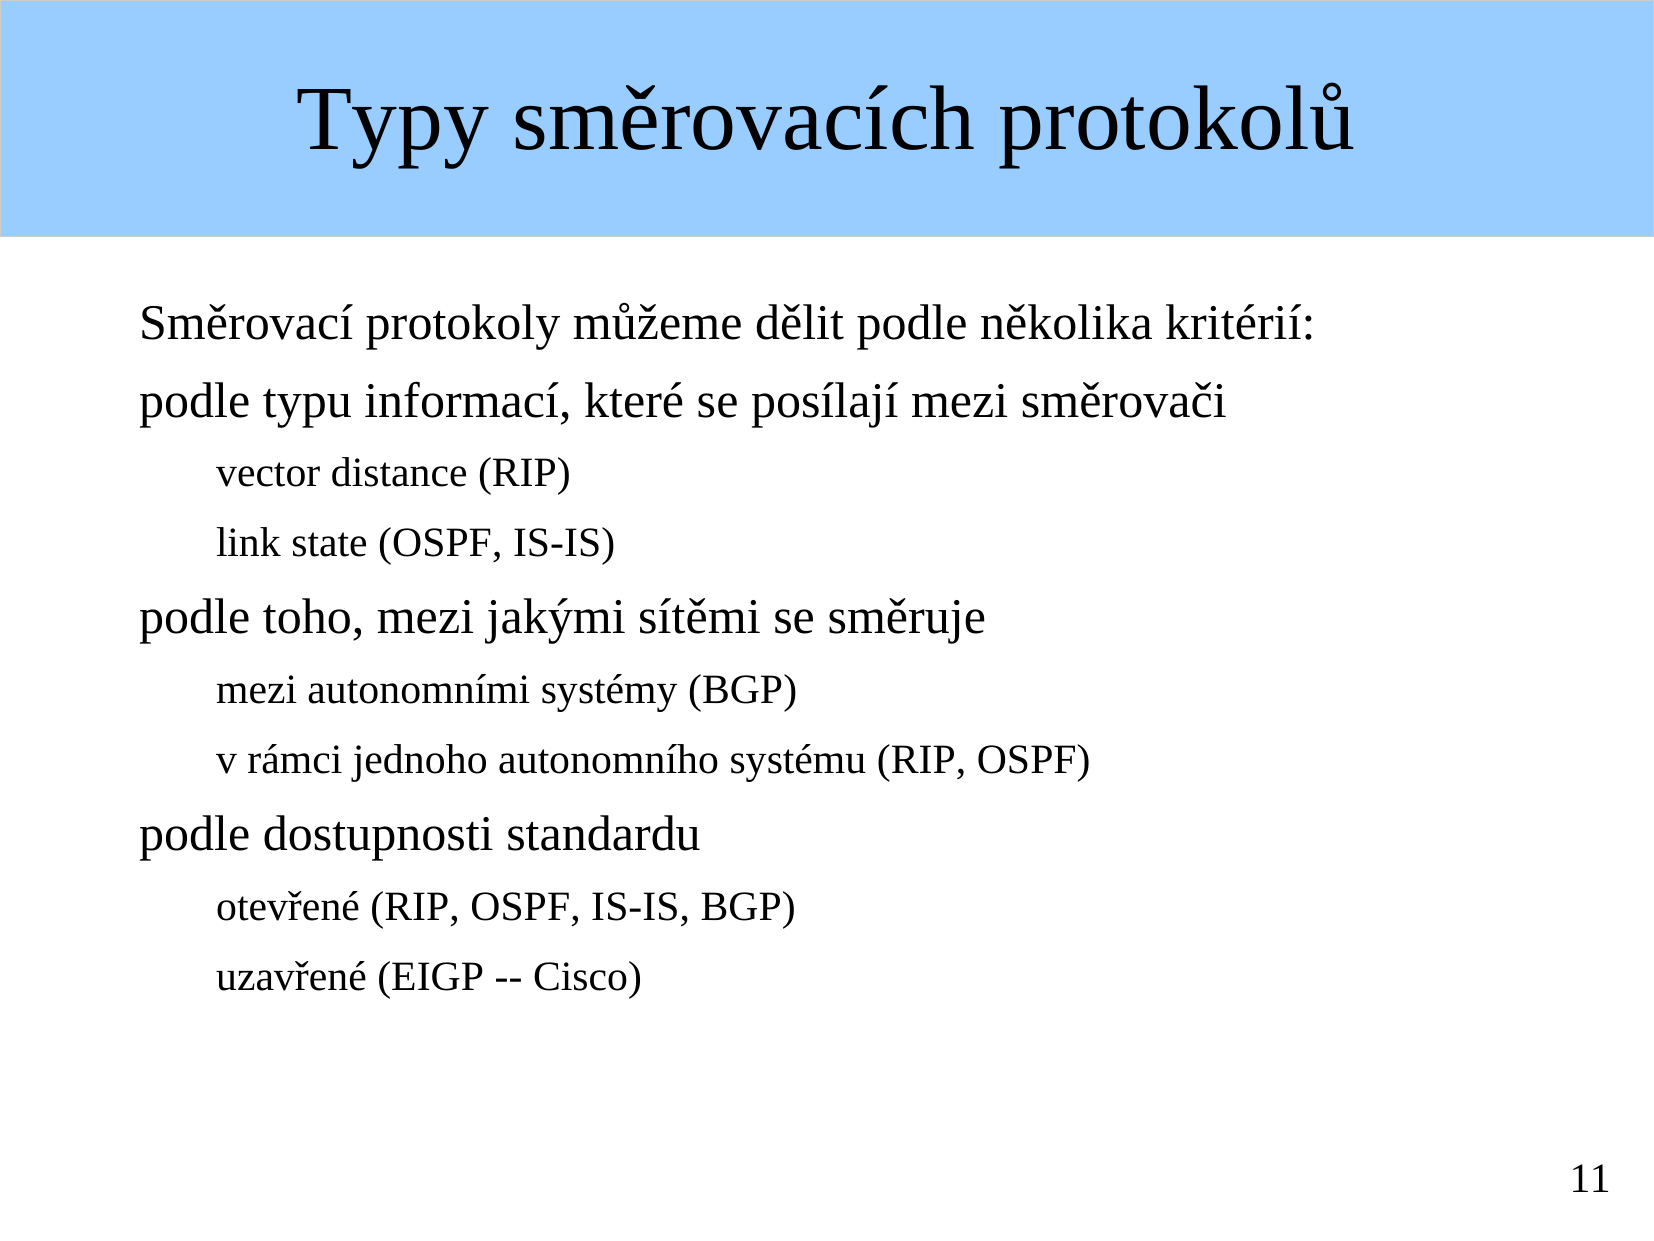

# Typy směrovacích protokolů
Směrovací protokoly můžeme dělit podle několika kritérií:
podle typu informací, které se posílají mezi směrovači
vector distance (RIP)
link state (OSPF, IS-IS)
podle toho, mezi jakými sítěmi se směruje
mezi autonomními systémy (BGP)
v rámci jednoho autonomního systému (RIP, OSPF)
podle dostupnosti standardu
otevřené (RIP, OSPF, IS-IS, BGP)
uzavřené (EIGP -- Cisco)